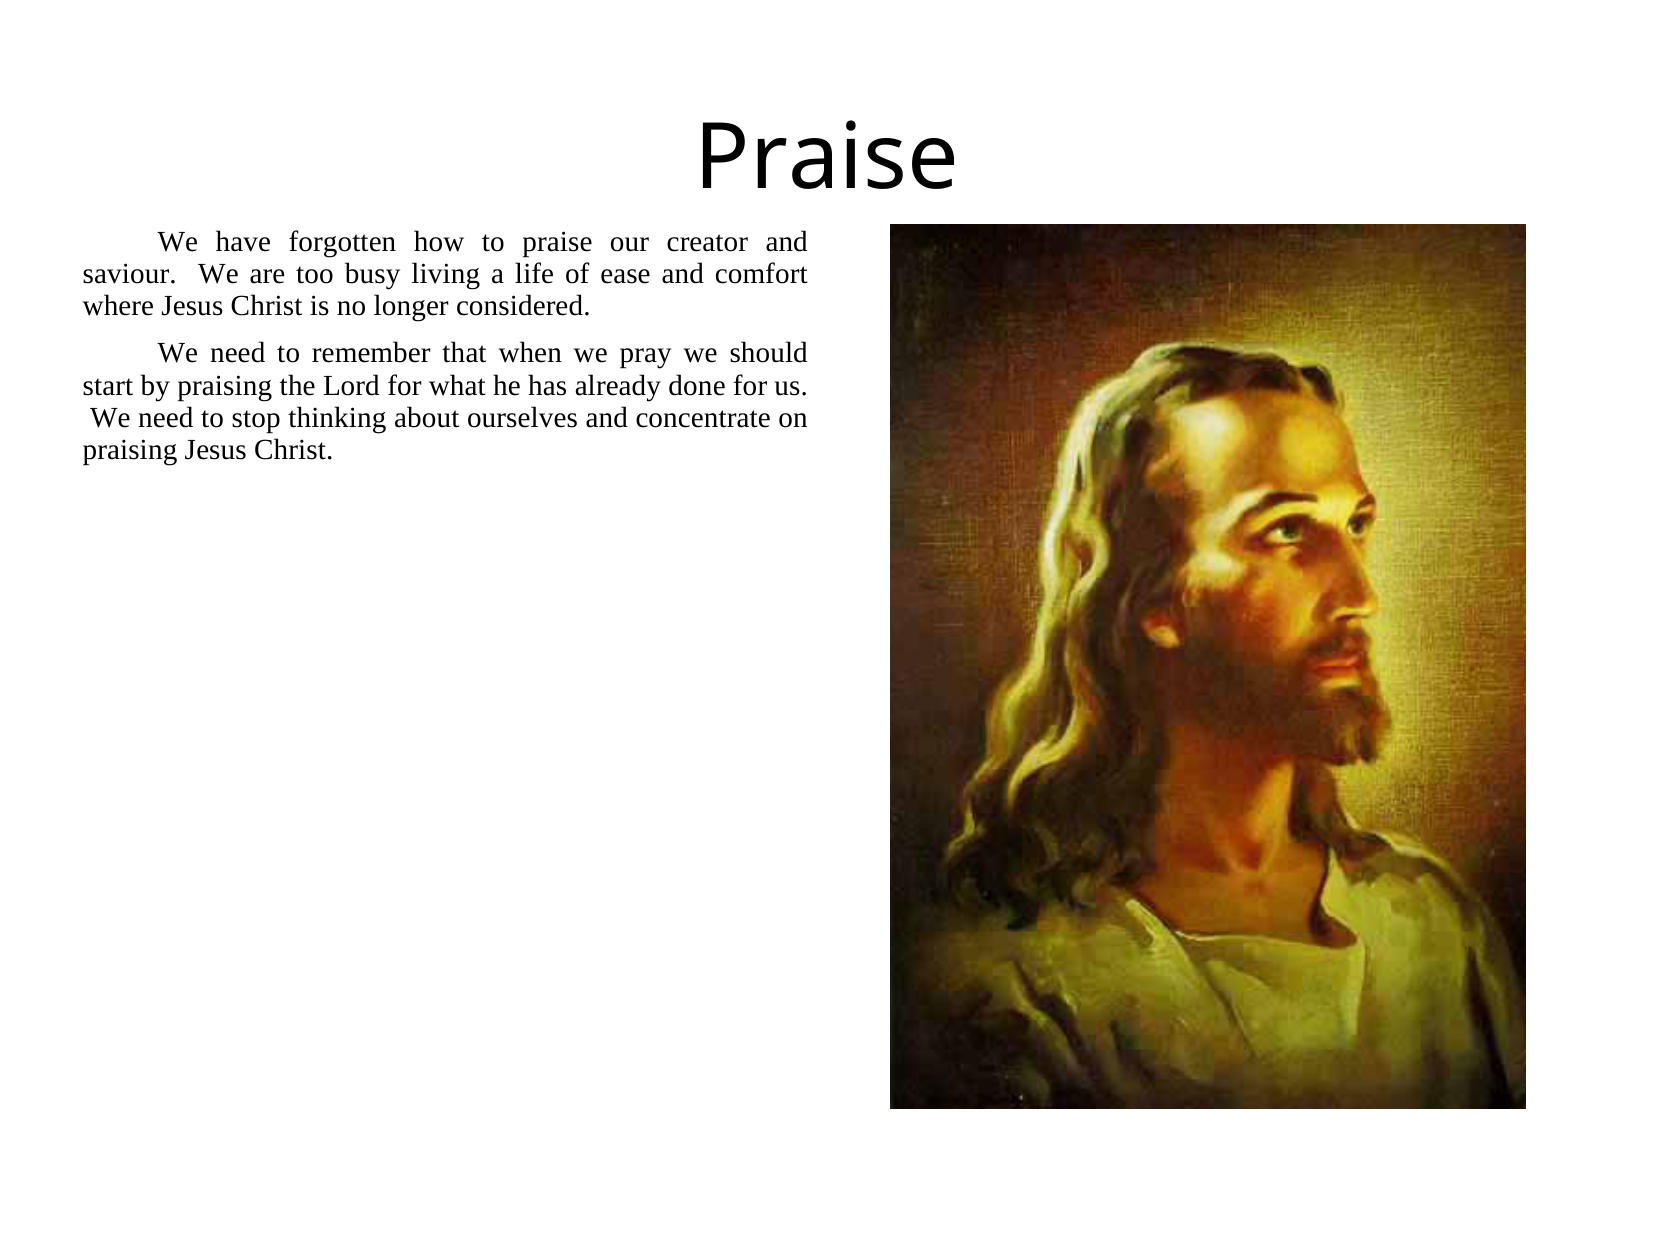

Praise
# We have forgotten how to praise our creator and saviour. We are too busy living a life of ease and comfort where Jesus Christ is no longer considered.
We need to remember that when we pray we should start by praising the Lord for what he has already done for us. We need to stop thinking about ourselves and concentrate on praising Jesus Christ.